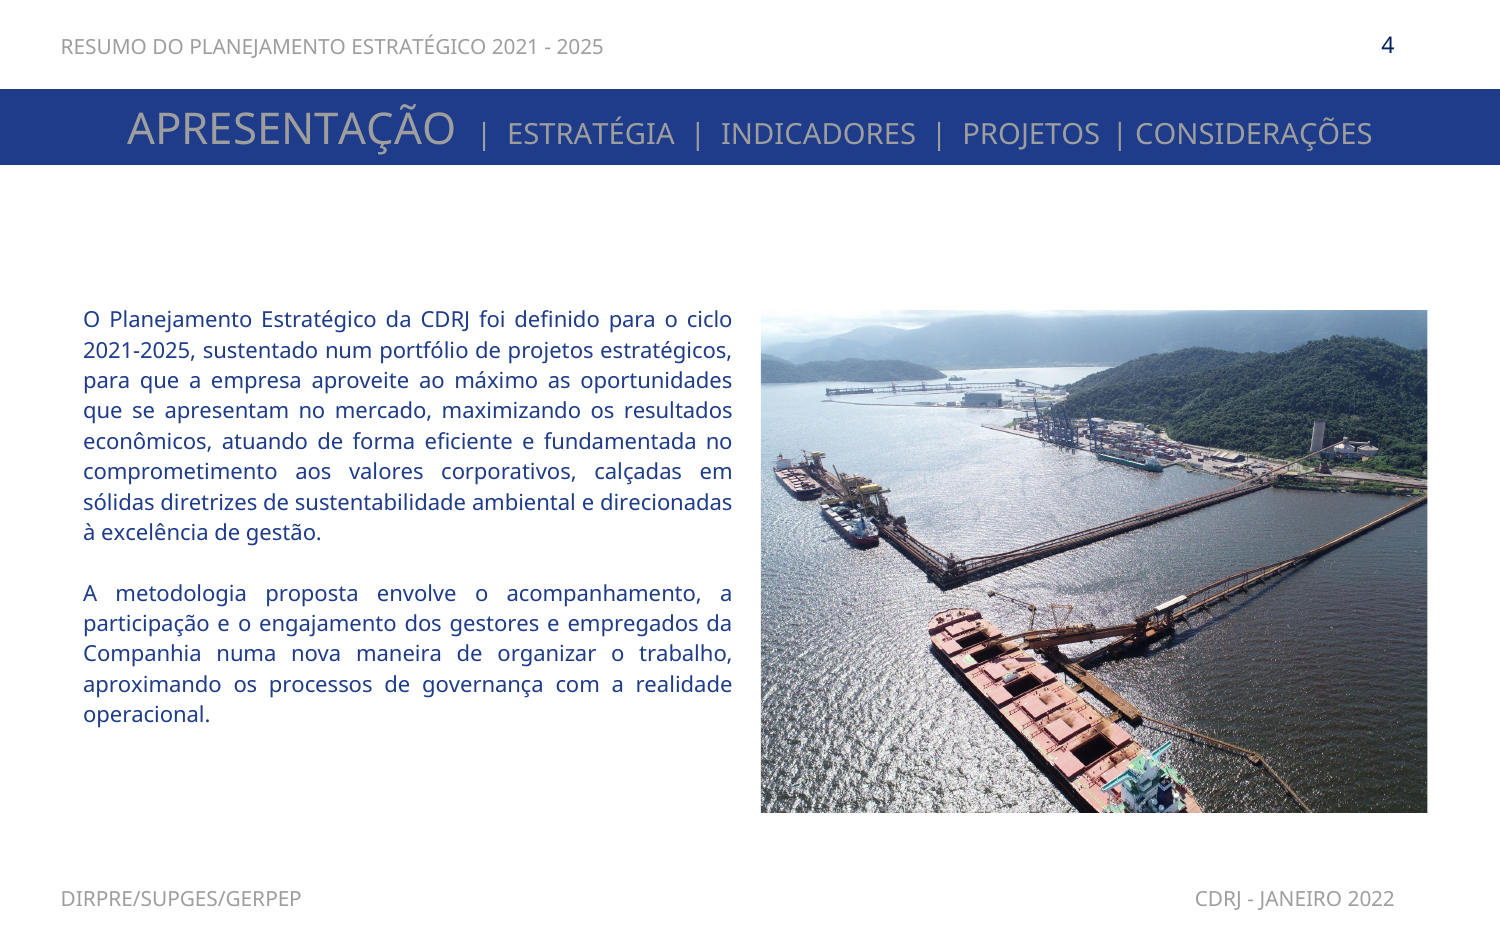

4
RESUMO DO PLANEJAMENTO ESTRATÉGICO 2021 - 2025
APRESENTAÇÃO | ESTRATÉGIA | INDICADORES | PROJETOS | CONSIDERAÇÕES
# O Planejamento Estratégico da CDRJ foi definido para o ciclo 2021-2025, sustentado num portfólio de projetos estratégicos, para que a empresa aproveite ao máximo as oportunidades que se apresentam no mercado, maximizando os resultados econômicos, atuando de forma eficiente e fundamentada no comprometimento aos valores corporativos, calçadas em sólidas diretrizes de sustentabilidade ambiental e direcionadas à excelência de gestão.
A metodologia proposta envolve o acompanhamento, a participação e o engajamento dos gestores e empregados da Companhia numa nova maneira de organizar o trabalho, aproximando os processos de governança com a realidade operacional.
DIRPRE/SUPGES/GERPEP
CDRJ - JANEIRO 2022